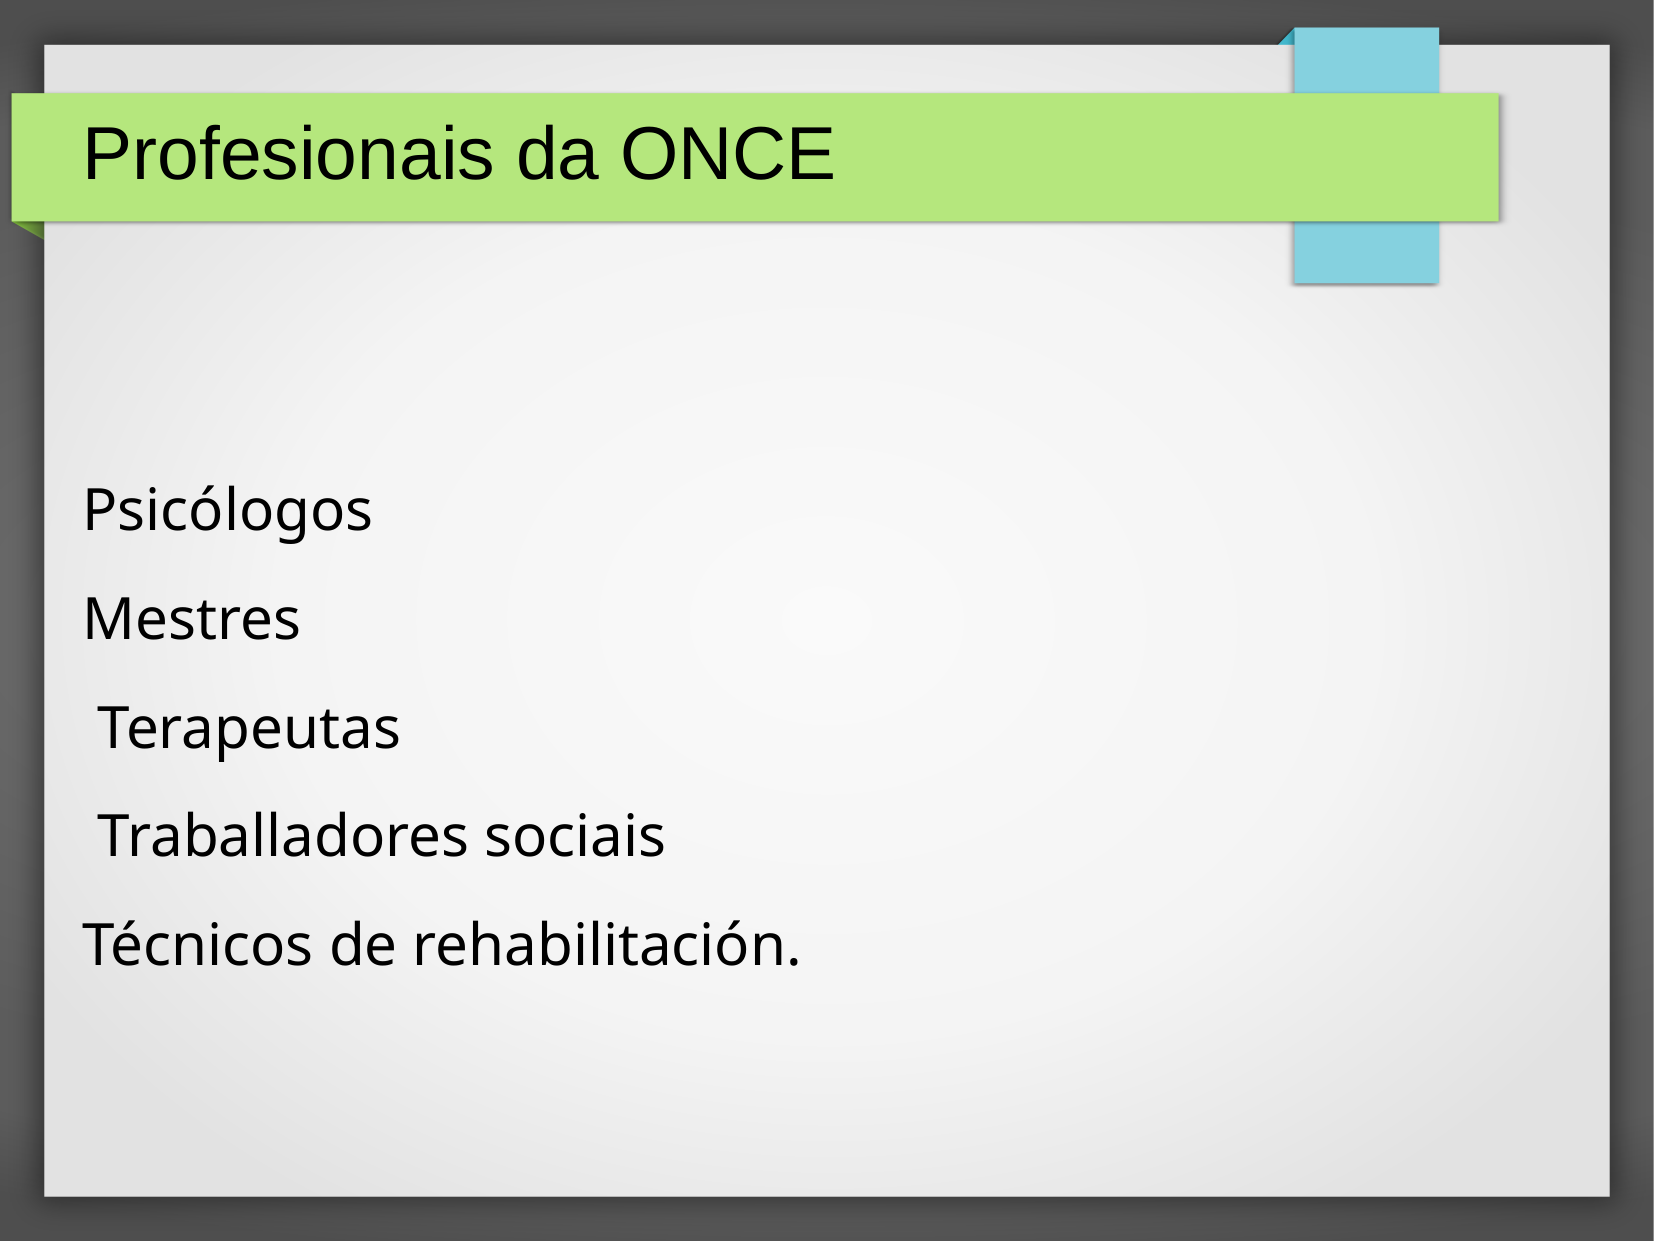

# Profesionais da ONCE
Psicólogos
Mestres
 Terapeutas
 Traballadores sociais
Técnicos de rehabilitación.